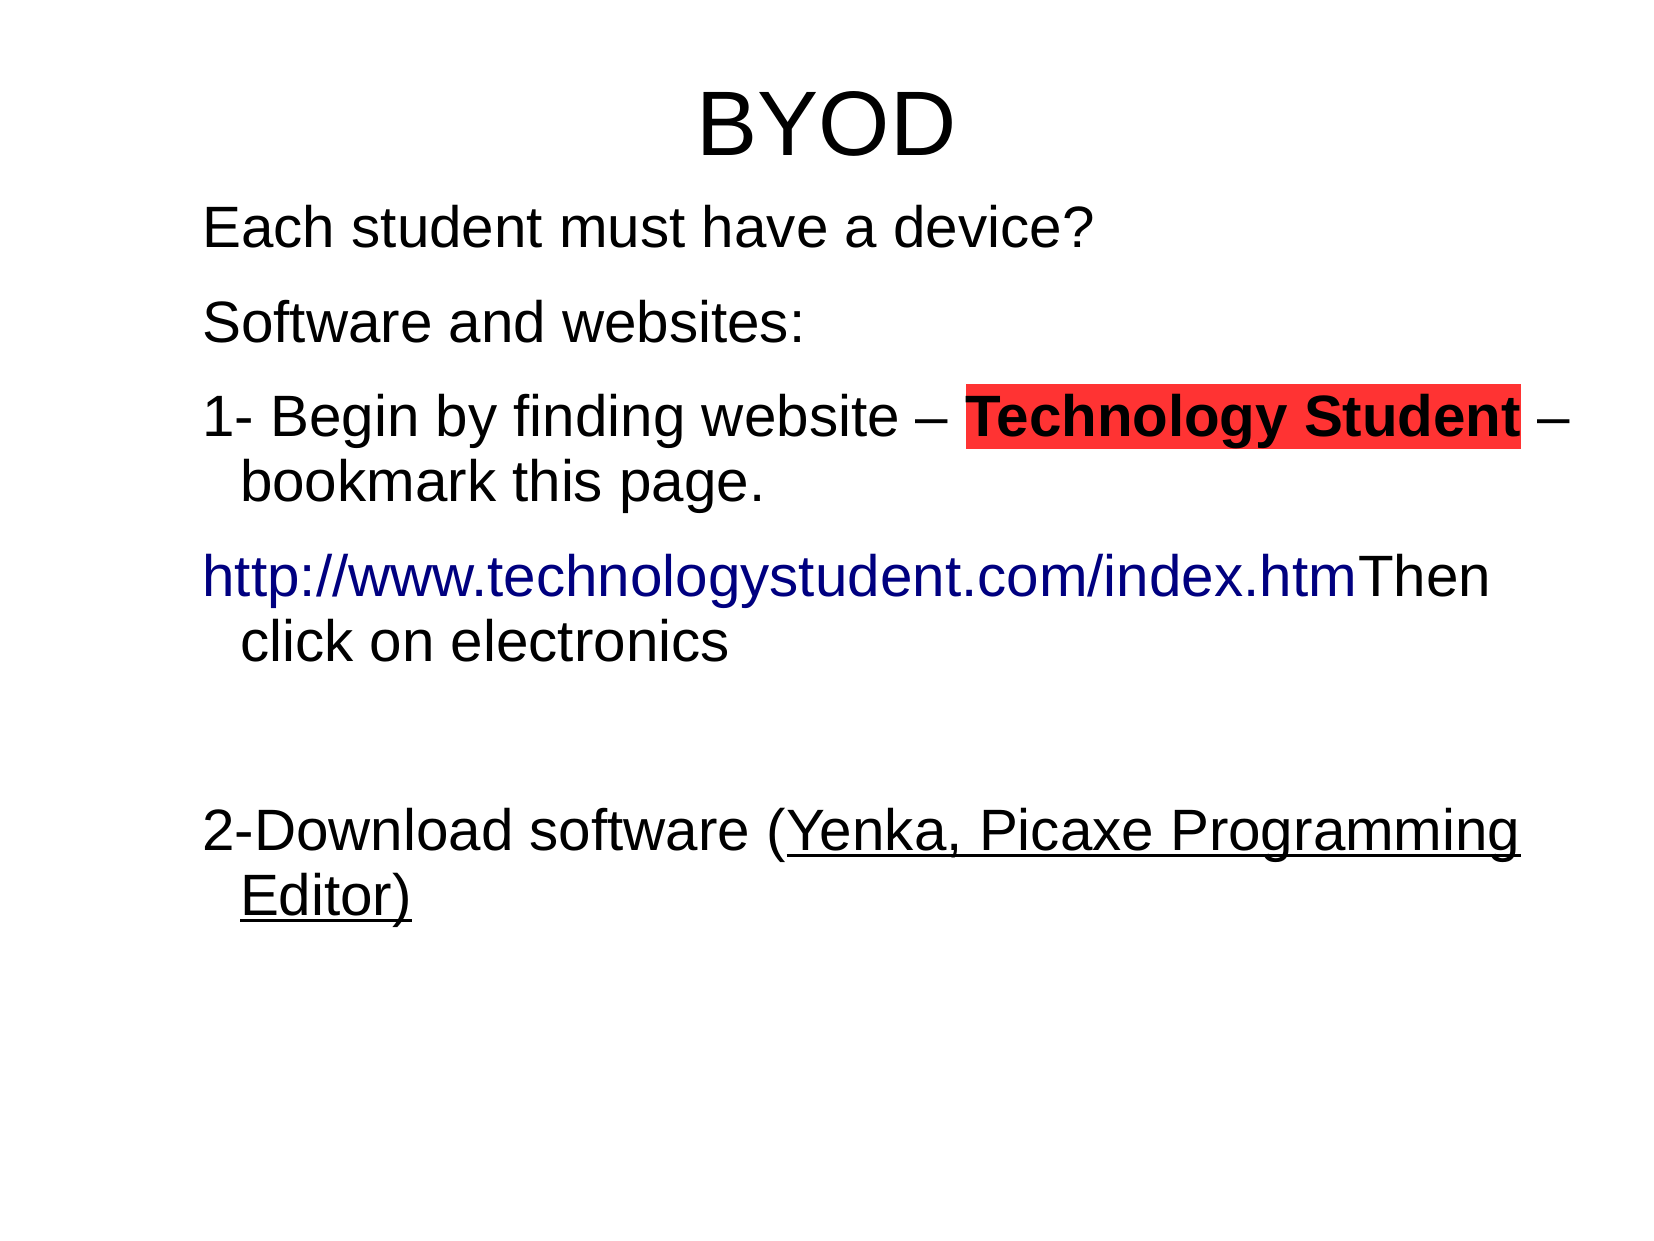

# BYOD
Each student must have a device?
Software and websites:
1- Begin by finding website – Technology Student – bookmark this page.
http://www.technologystudent.com/index.htmThen click on electronics
2-Download software (Yenka, Picaxe Programming Editor)